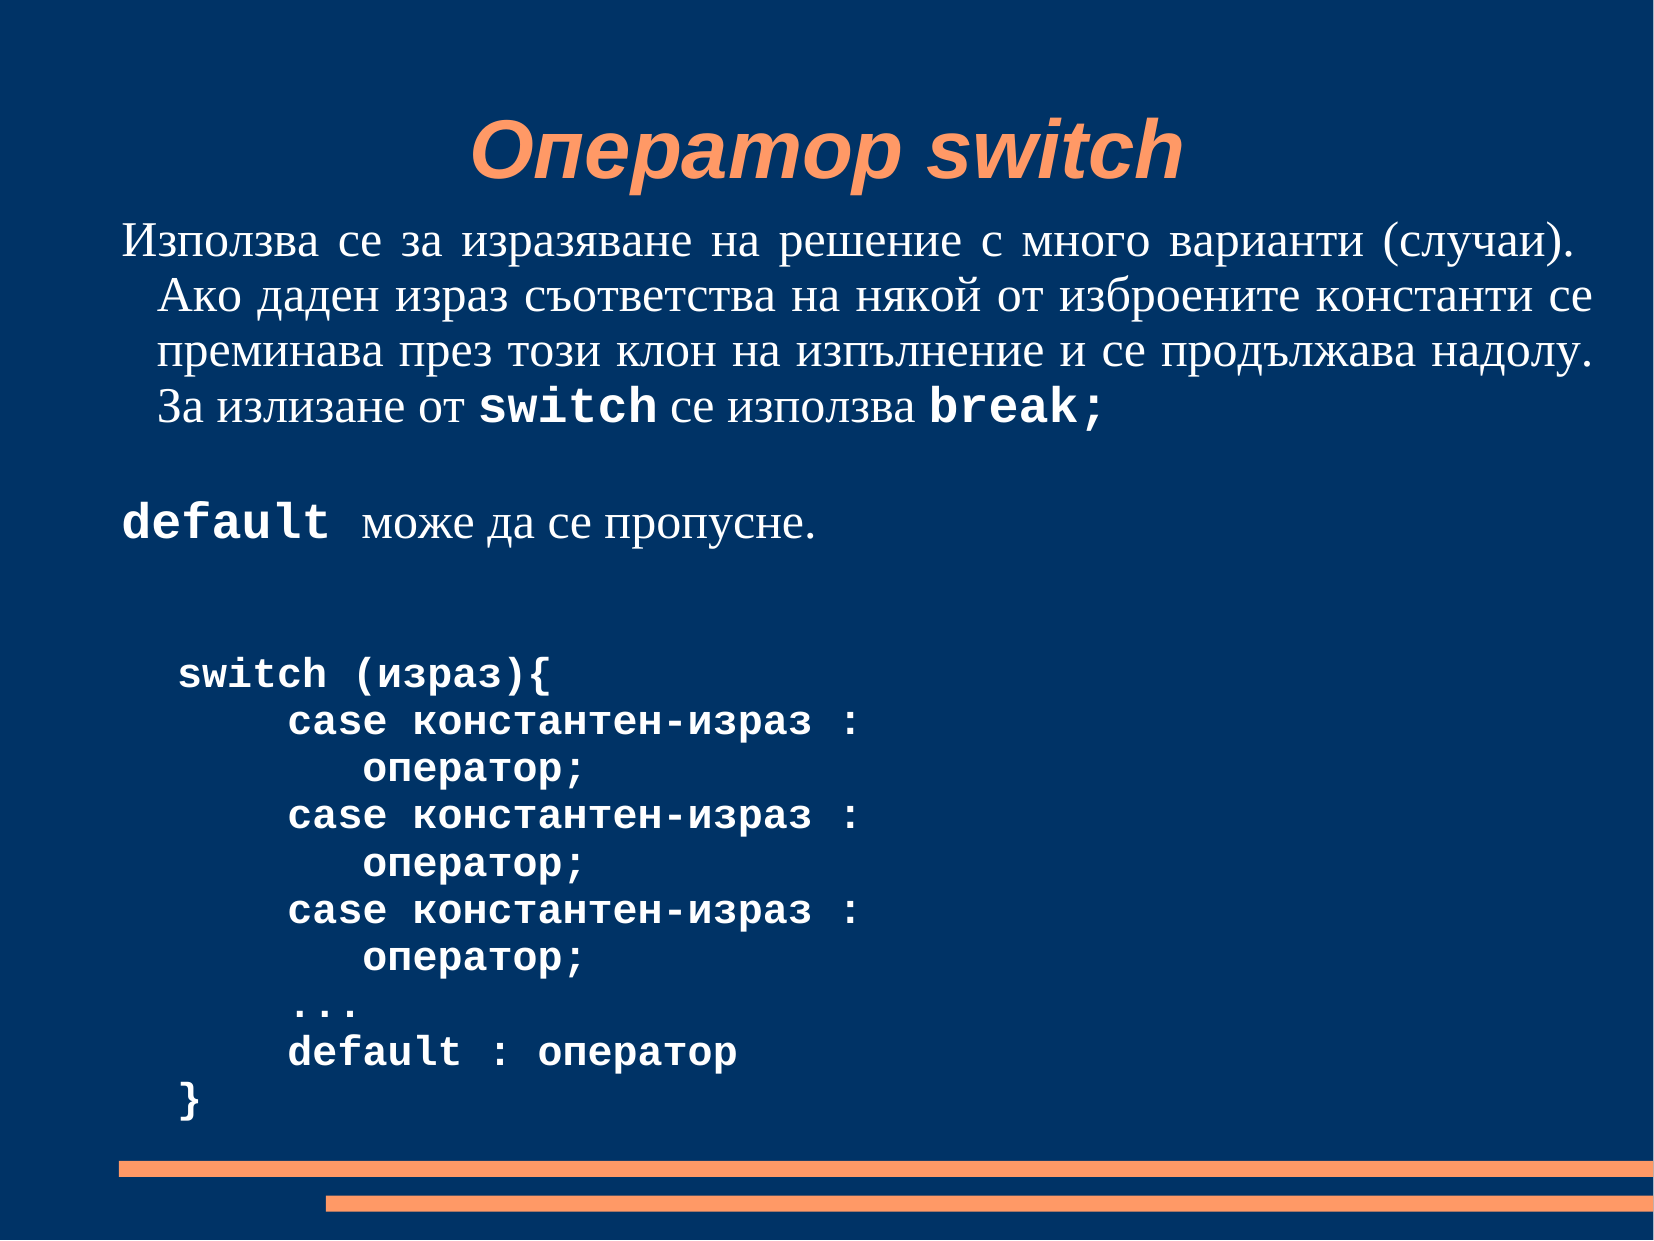

# Оператор switch
Използва се за изразяване на решение с много варианти (случаи). Ако даден израз съответства на някой от изброените константи се преминава през този клон на изпълнение и се продължава надолу. За излизане от switch се използва break;
default може да се пропусне.
switch (израз){
	case константен-израз : 			оператор;
	case константен-израз : 			оператор;
	case константен-израз : 			оператор;
	...
	default : оператор
}